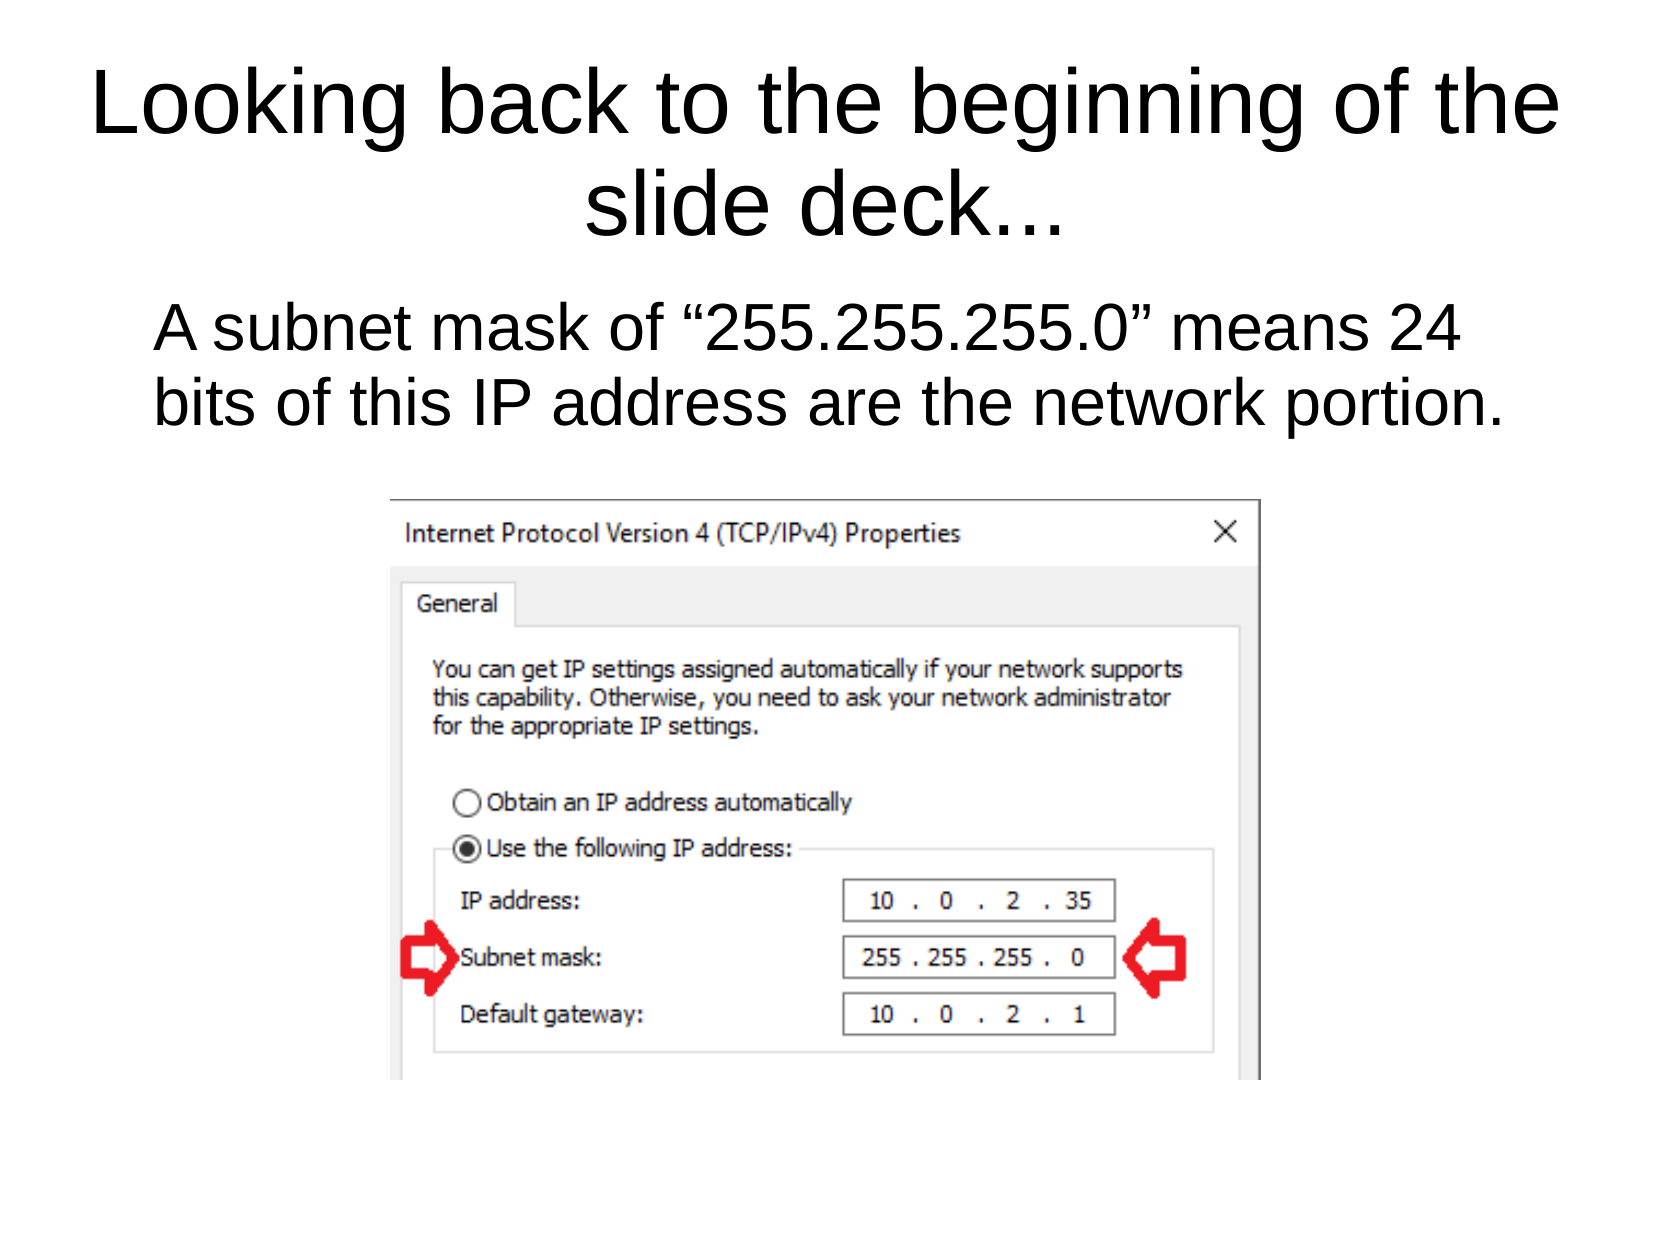

# Looking back to the beginning of the slide deck...
A subnet mask of “255.255.255.0” means 24 bits of this IP address are the network portion.